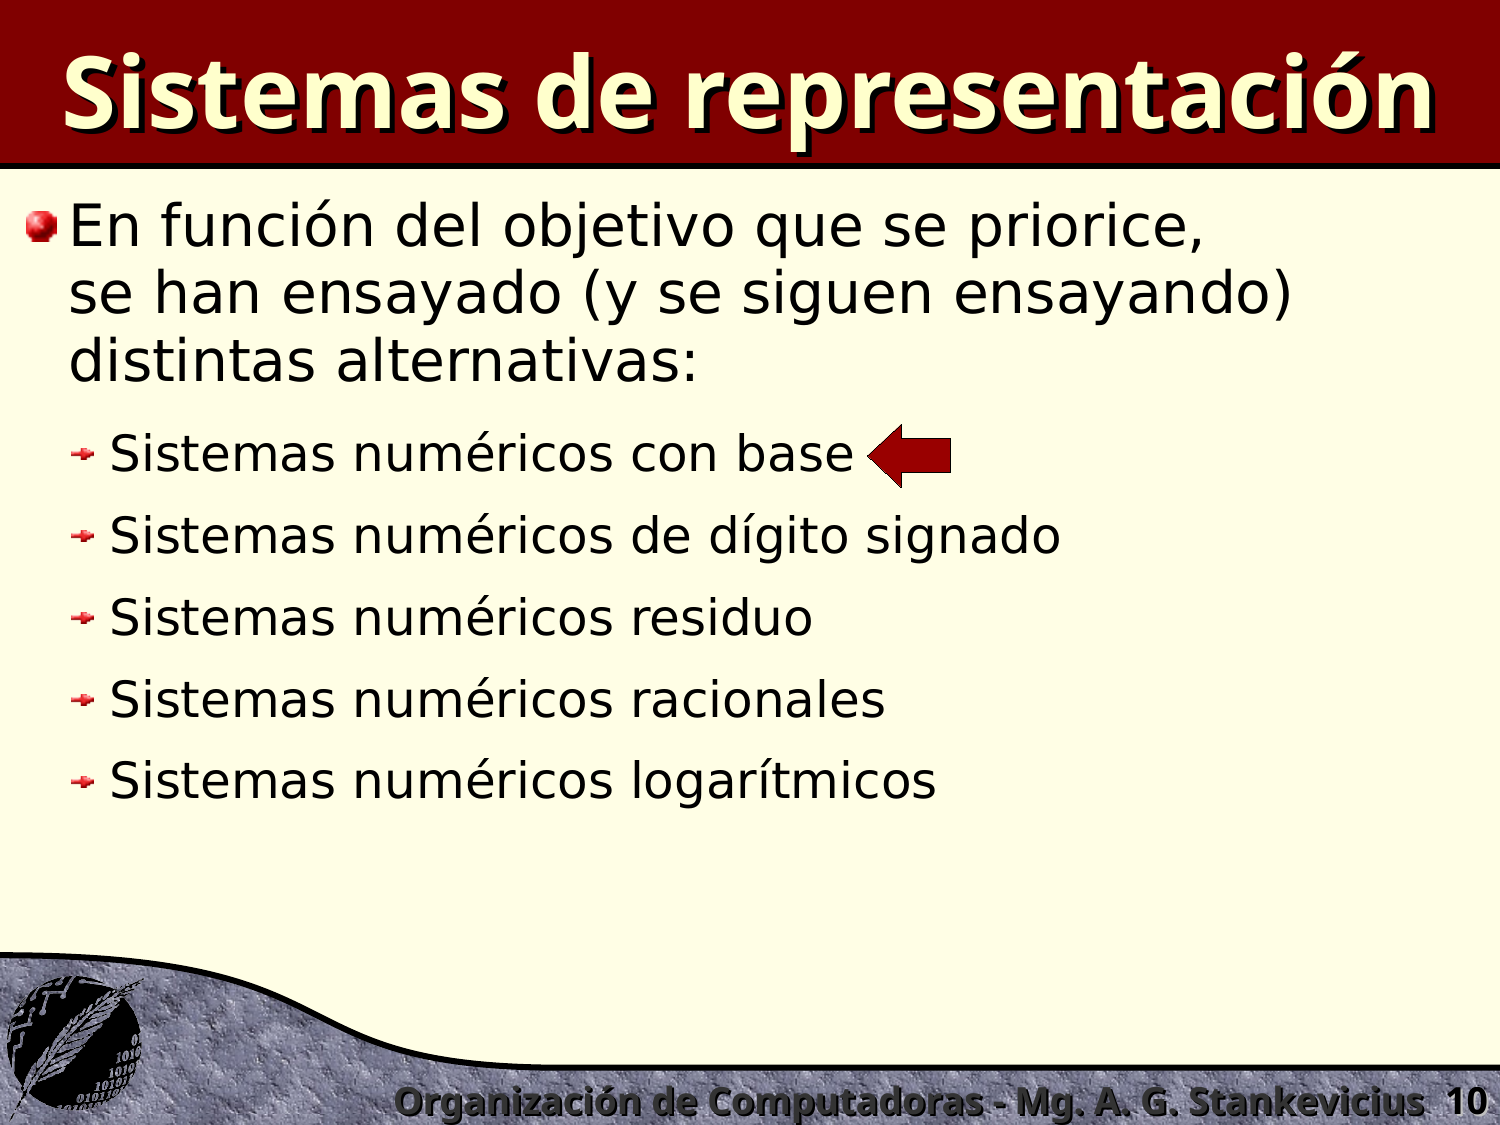

# Sistemas de representación
En función del objetivo que se priorice,
se han ensayado (y se siguen ensayando) distintas alternativas:
Sistemas numéricos con base
Sistemas numéricos de dígito signado
Sistemas numéricos residuo
Sistemas numéricos racionales
Sistemas numéricos logarítmicos
10